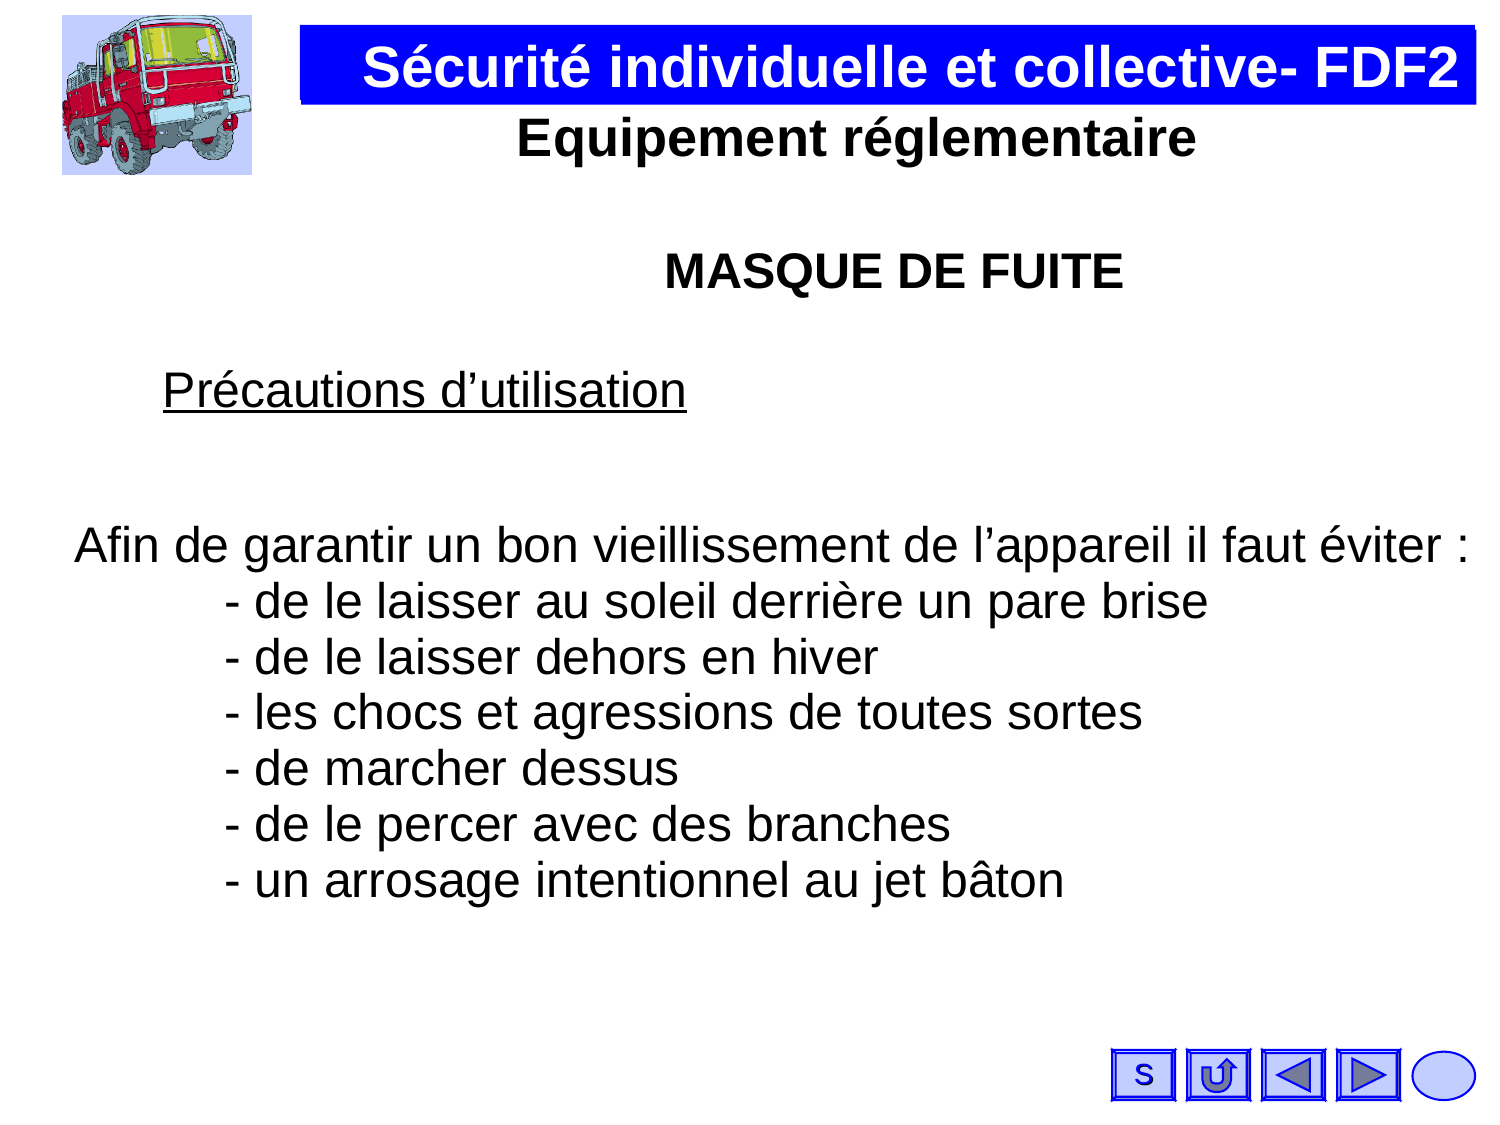

Sécurité individuelle et collective- FDF2
Equipement réglementaire
MASQUE DE FUITE
Précautions d’utilisation
Afin de garantir un bon vieillissement de l’appareil il faut éviter :
	- de le laisser au soleil derrière un pare brise
	- de le laisser dehors en hiver
	- les chocs et agressions de toutes sortes
	- de marcher dessus
	- de le percer avec des branches
	- un arrosage intentionnel au jet bâton